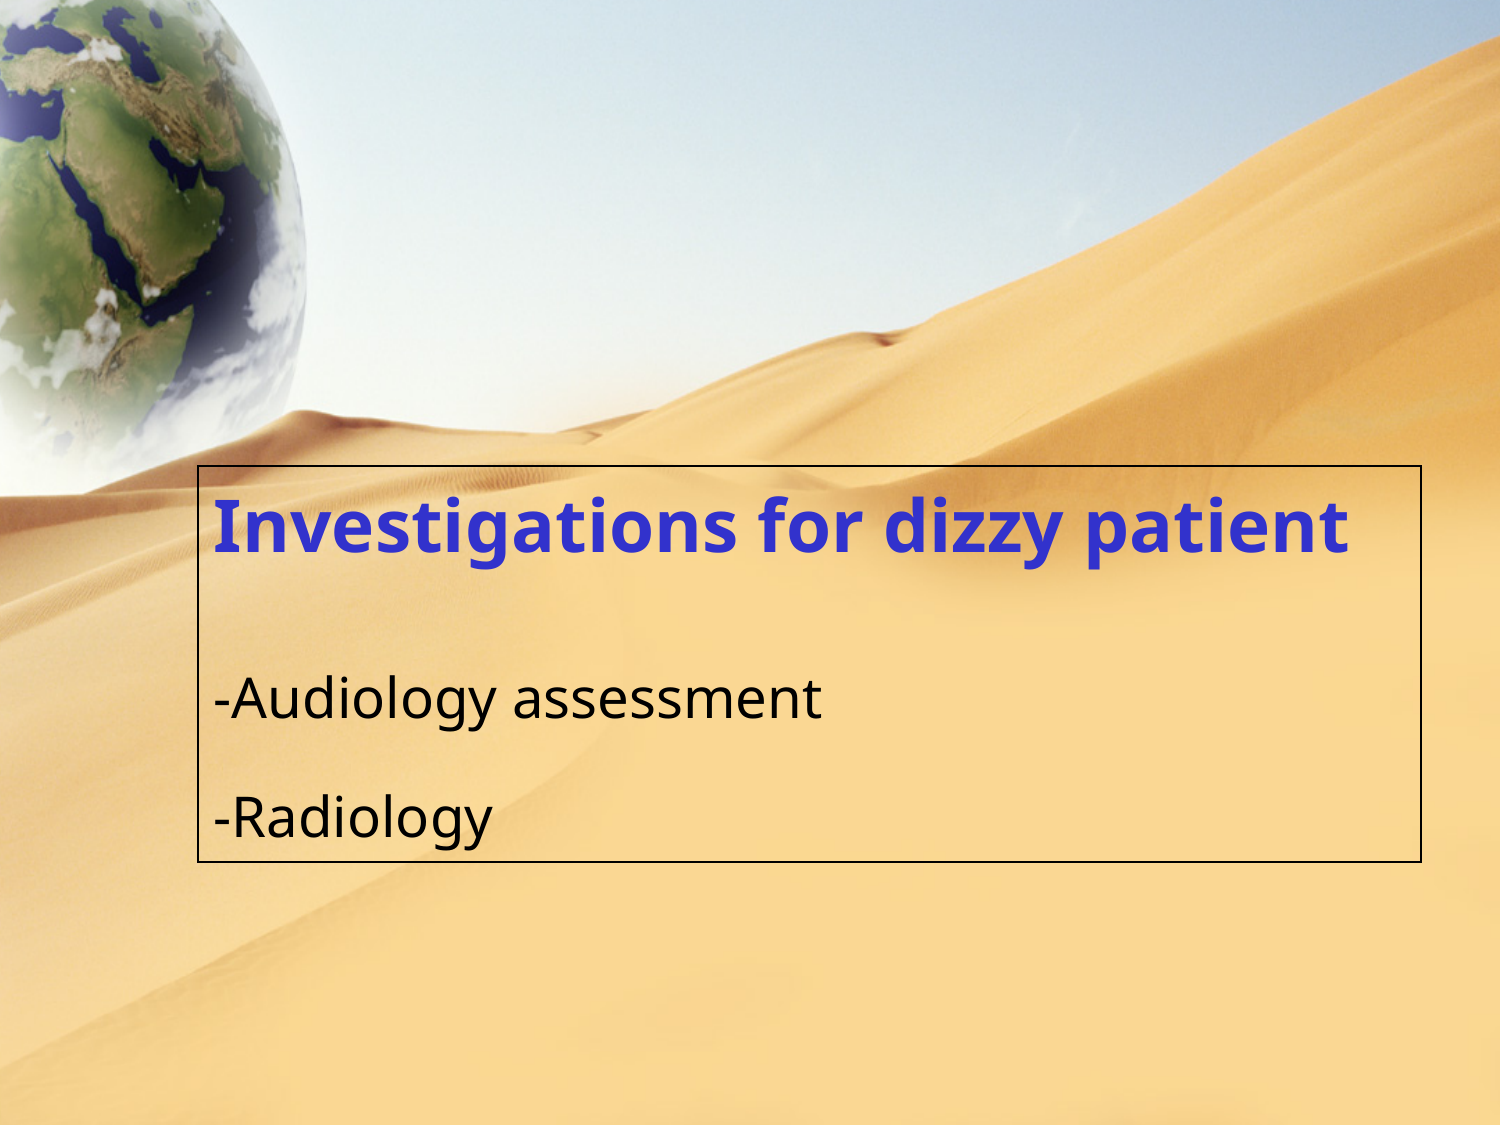

Investigations for dizzy patient
-Audiology assessment
-Radiology